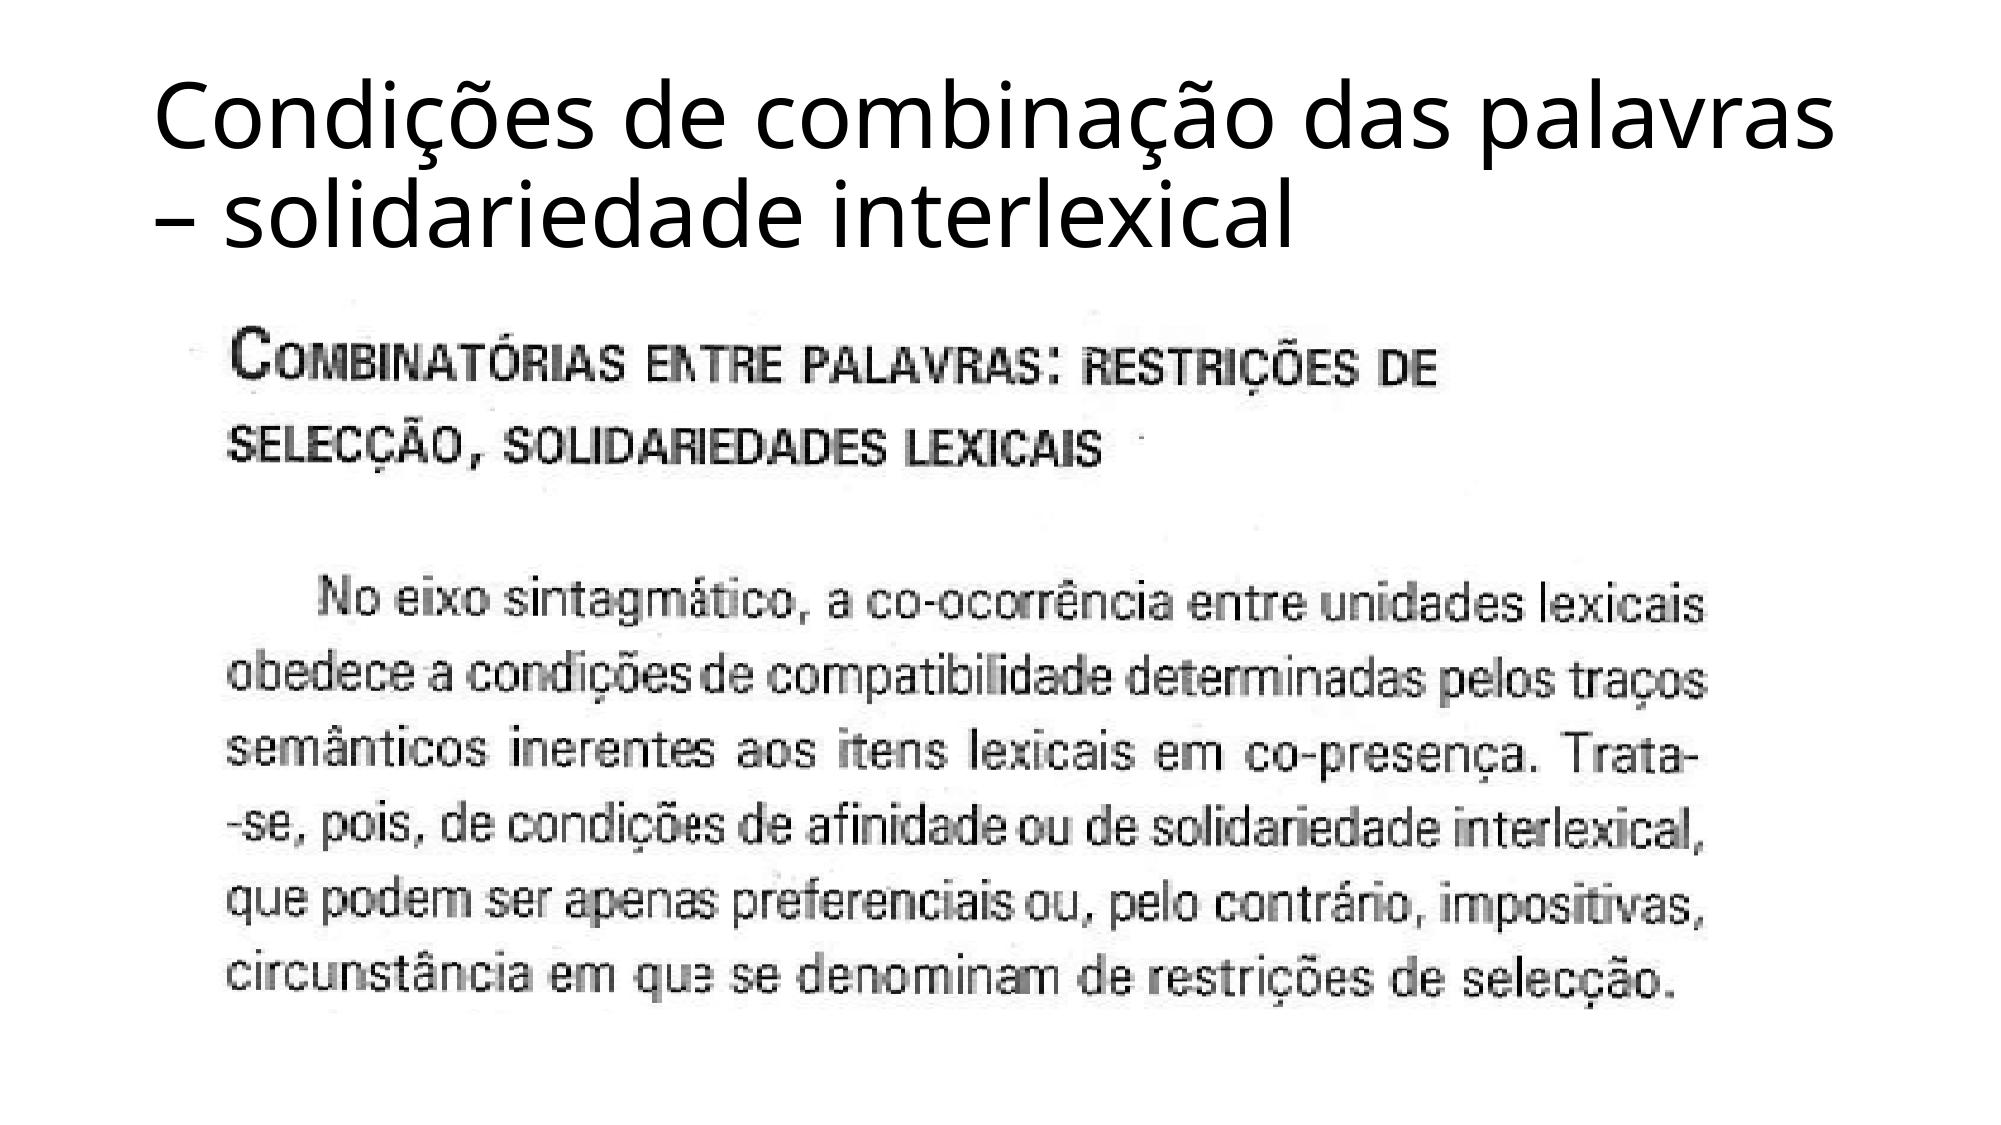

# Condições de combinação das palavras – solidariedade interlexical